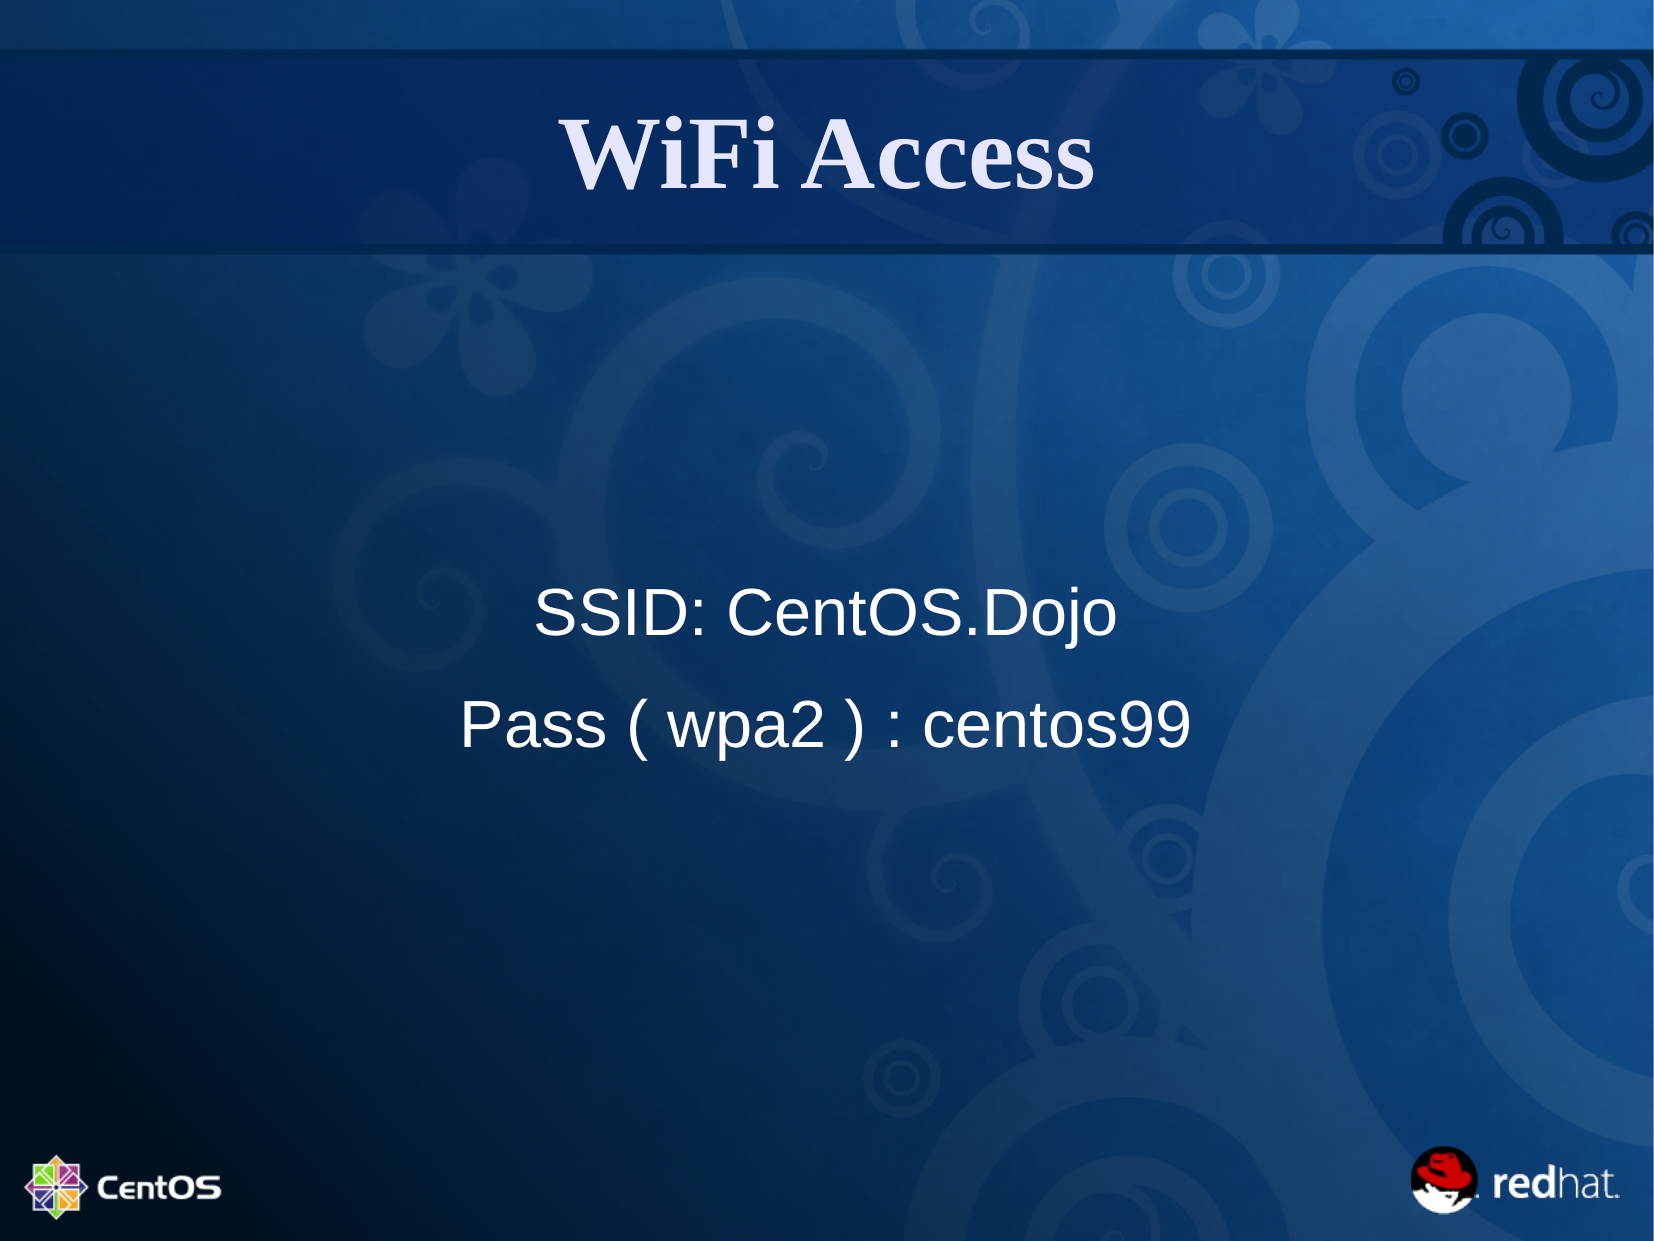

# WiFi Access
SSID: CentOS.Dojo
Pass ( wpa2 ) : centos99